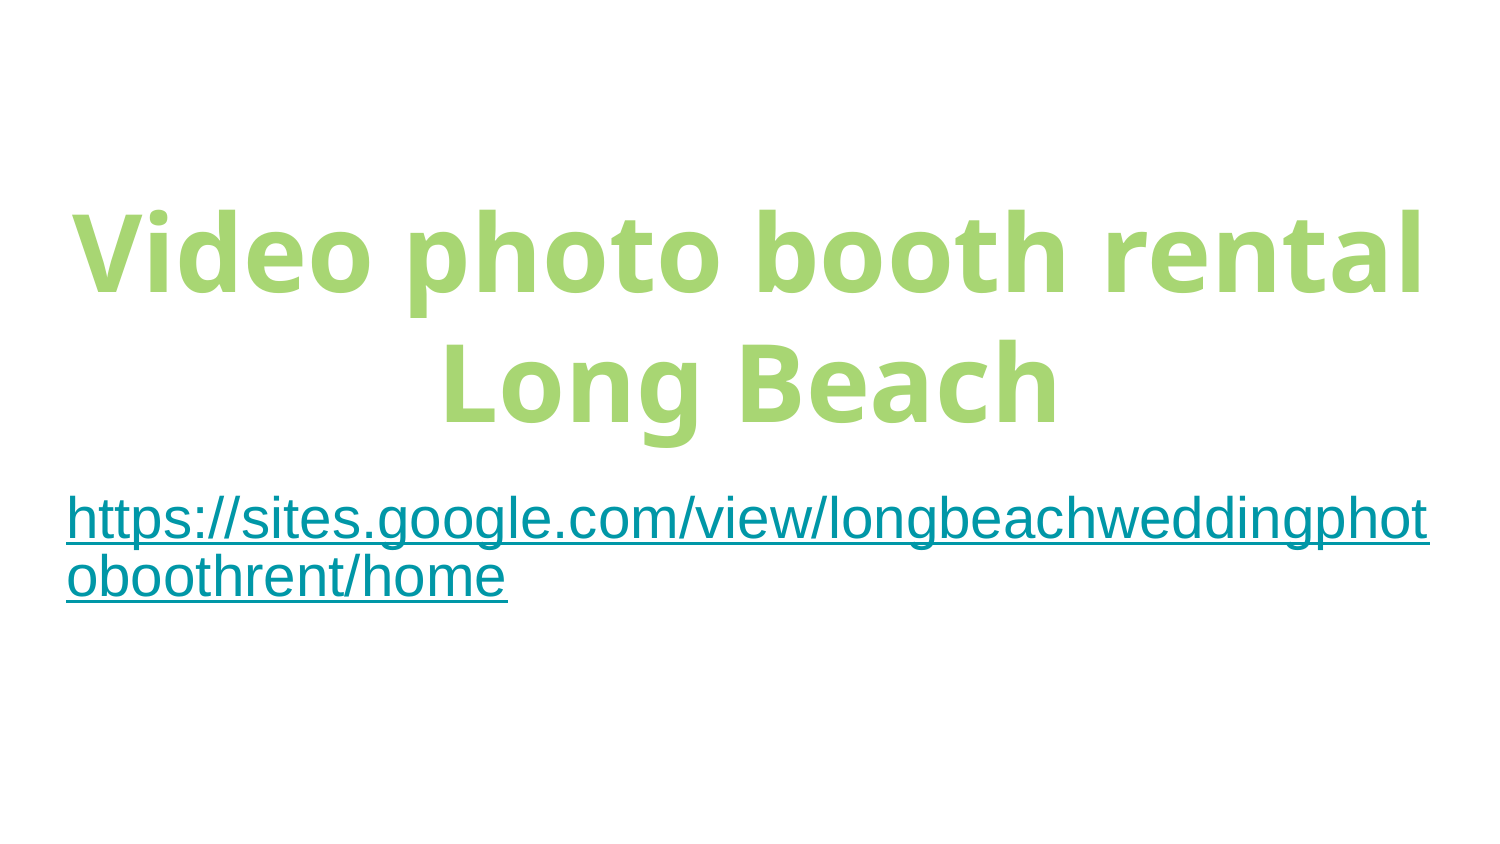

# Video photo booth rental Long Beach
https://sites.google.com/view/longbeachweddingphotoboothrent/home